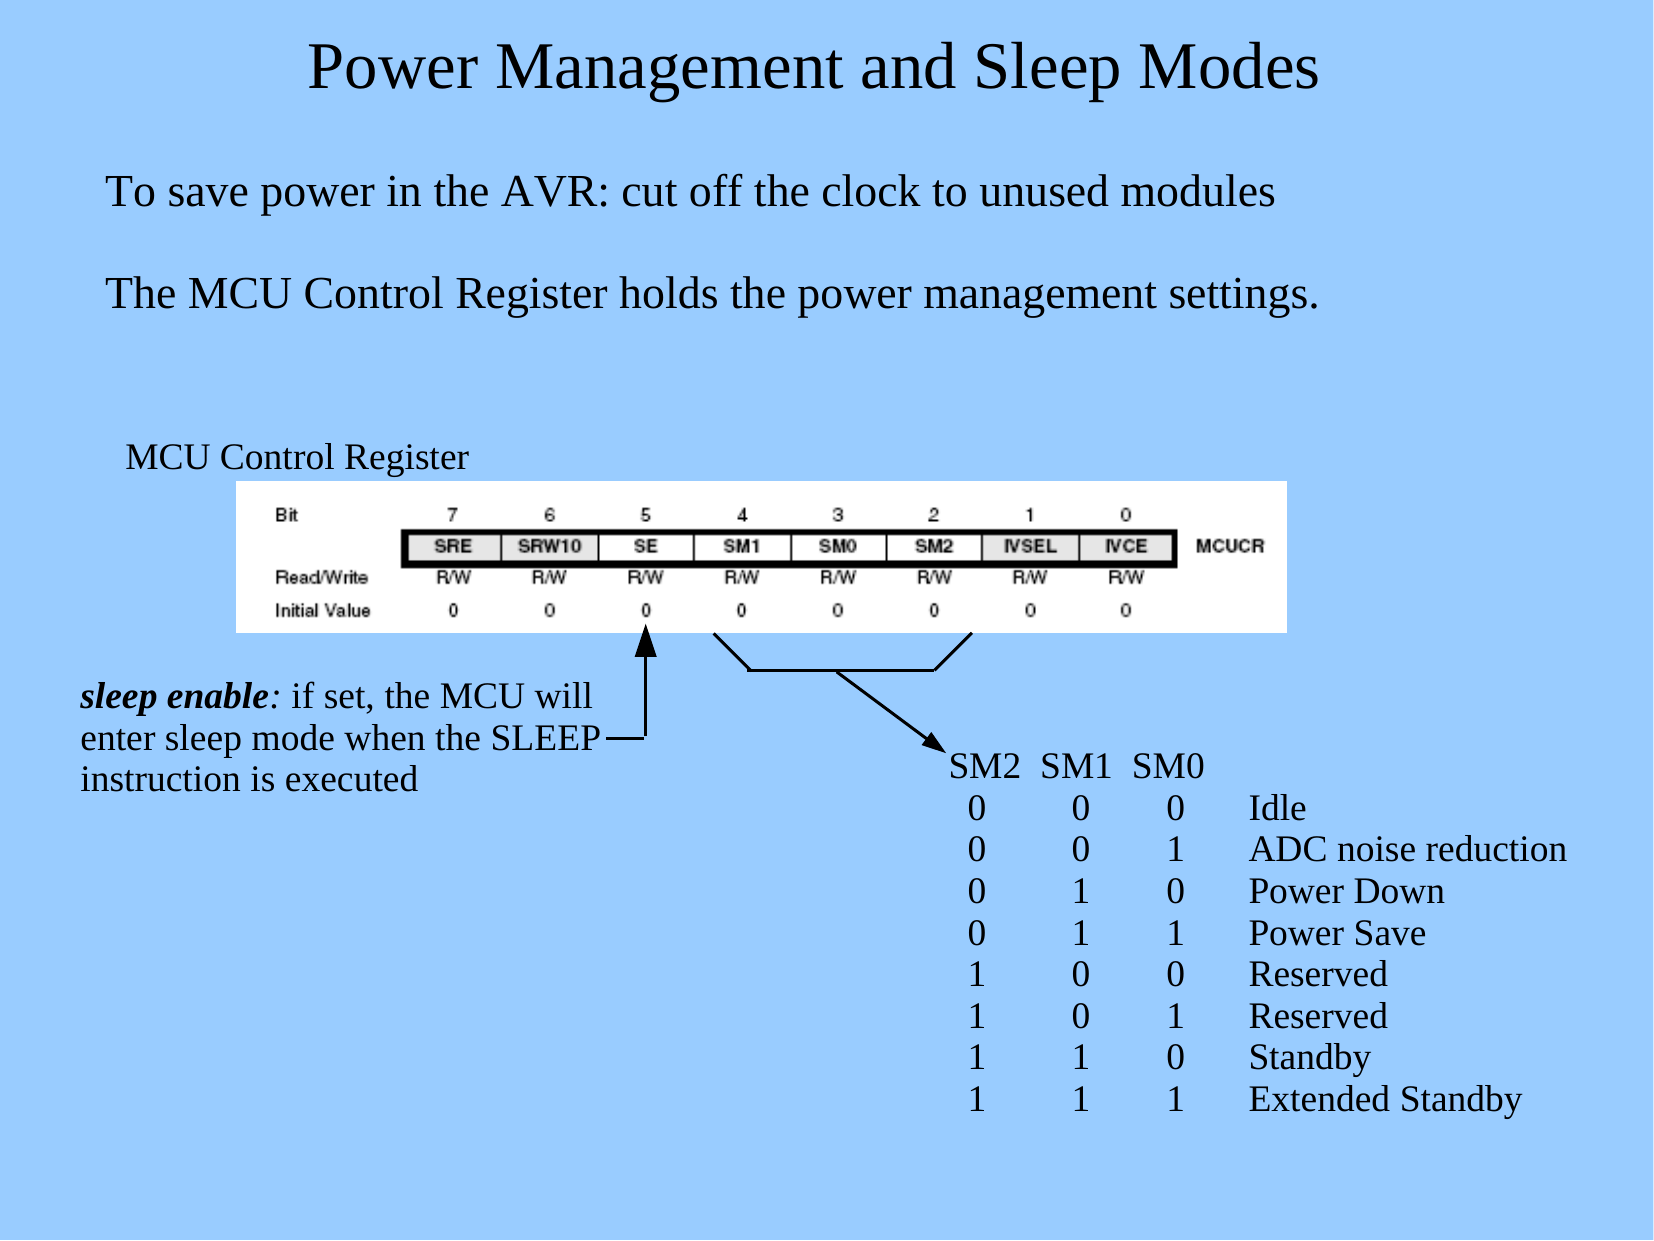

Power Management and Sleep Modes
To save power in the AVR: cut off the clock to unused modules
The MCU Control Register holds the power management settings.
MCU Control Register
sleep enable: if set, the MCU will
enter sleep mode when the SLEEP
instruction is executed
SM2 SM1 SM0
 0 0 0	Idle
 0 0 1 	ADC noise reduction
 0 1 0 	Power Down
 0 1 1 	Power Save
 1 0 0 	Reserved
 1 0 1	Reserved
 1 1 0	Standby
 1 1 1	Extended Standby